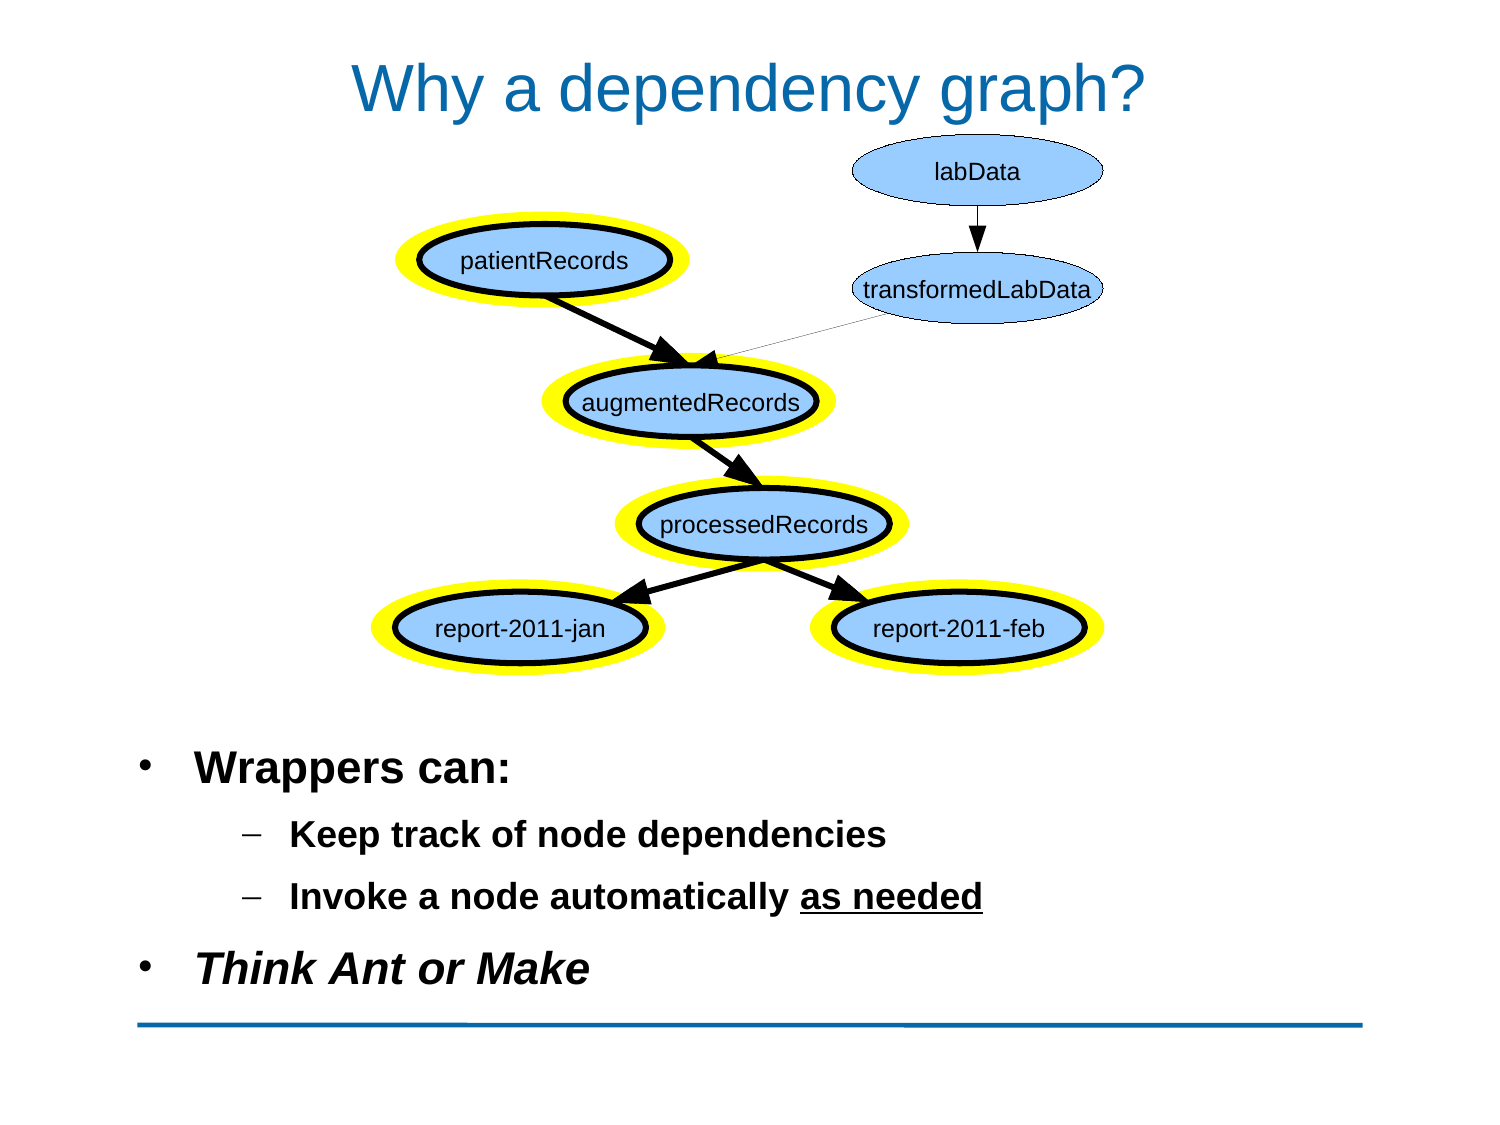

# Why a dependency graph?
labData
patientRecords
augmentedRecords
processedRecords
report-2011-jan
report-2011-feb
transformedLabData
Wrappers can:
Keep track of node dependencies
Invoke a node automatically as needed
Think Ant or Make